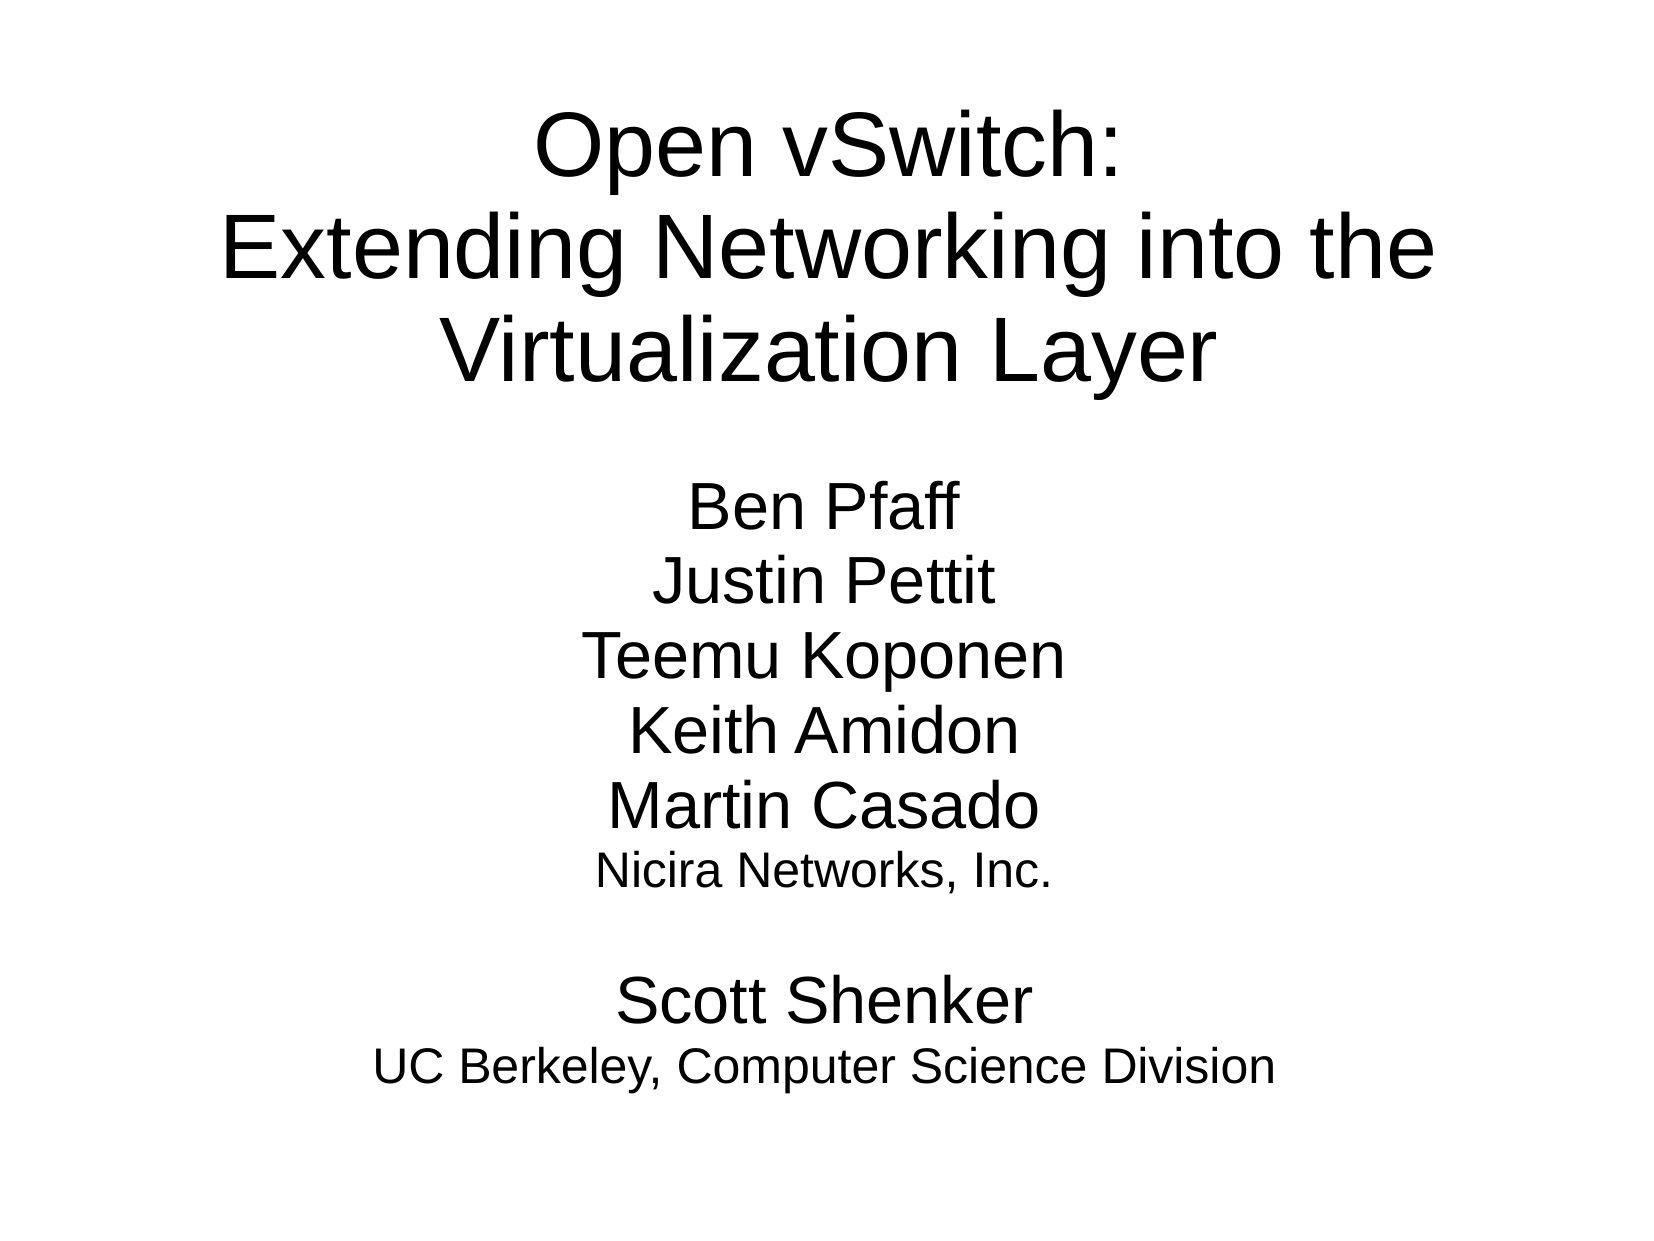

# Open vSwitch: Extending Networking into the Virtualization Layer
Ben Pfaff
Justin Pettit
Teemu Koponen
Keith Amidon
Martin Casado
Nicira Networks, Inc.
Scott Shenker
UC Berkeley, Computer Science Division